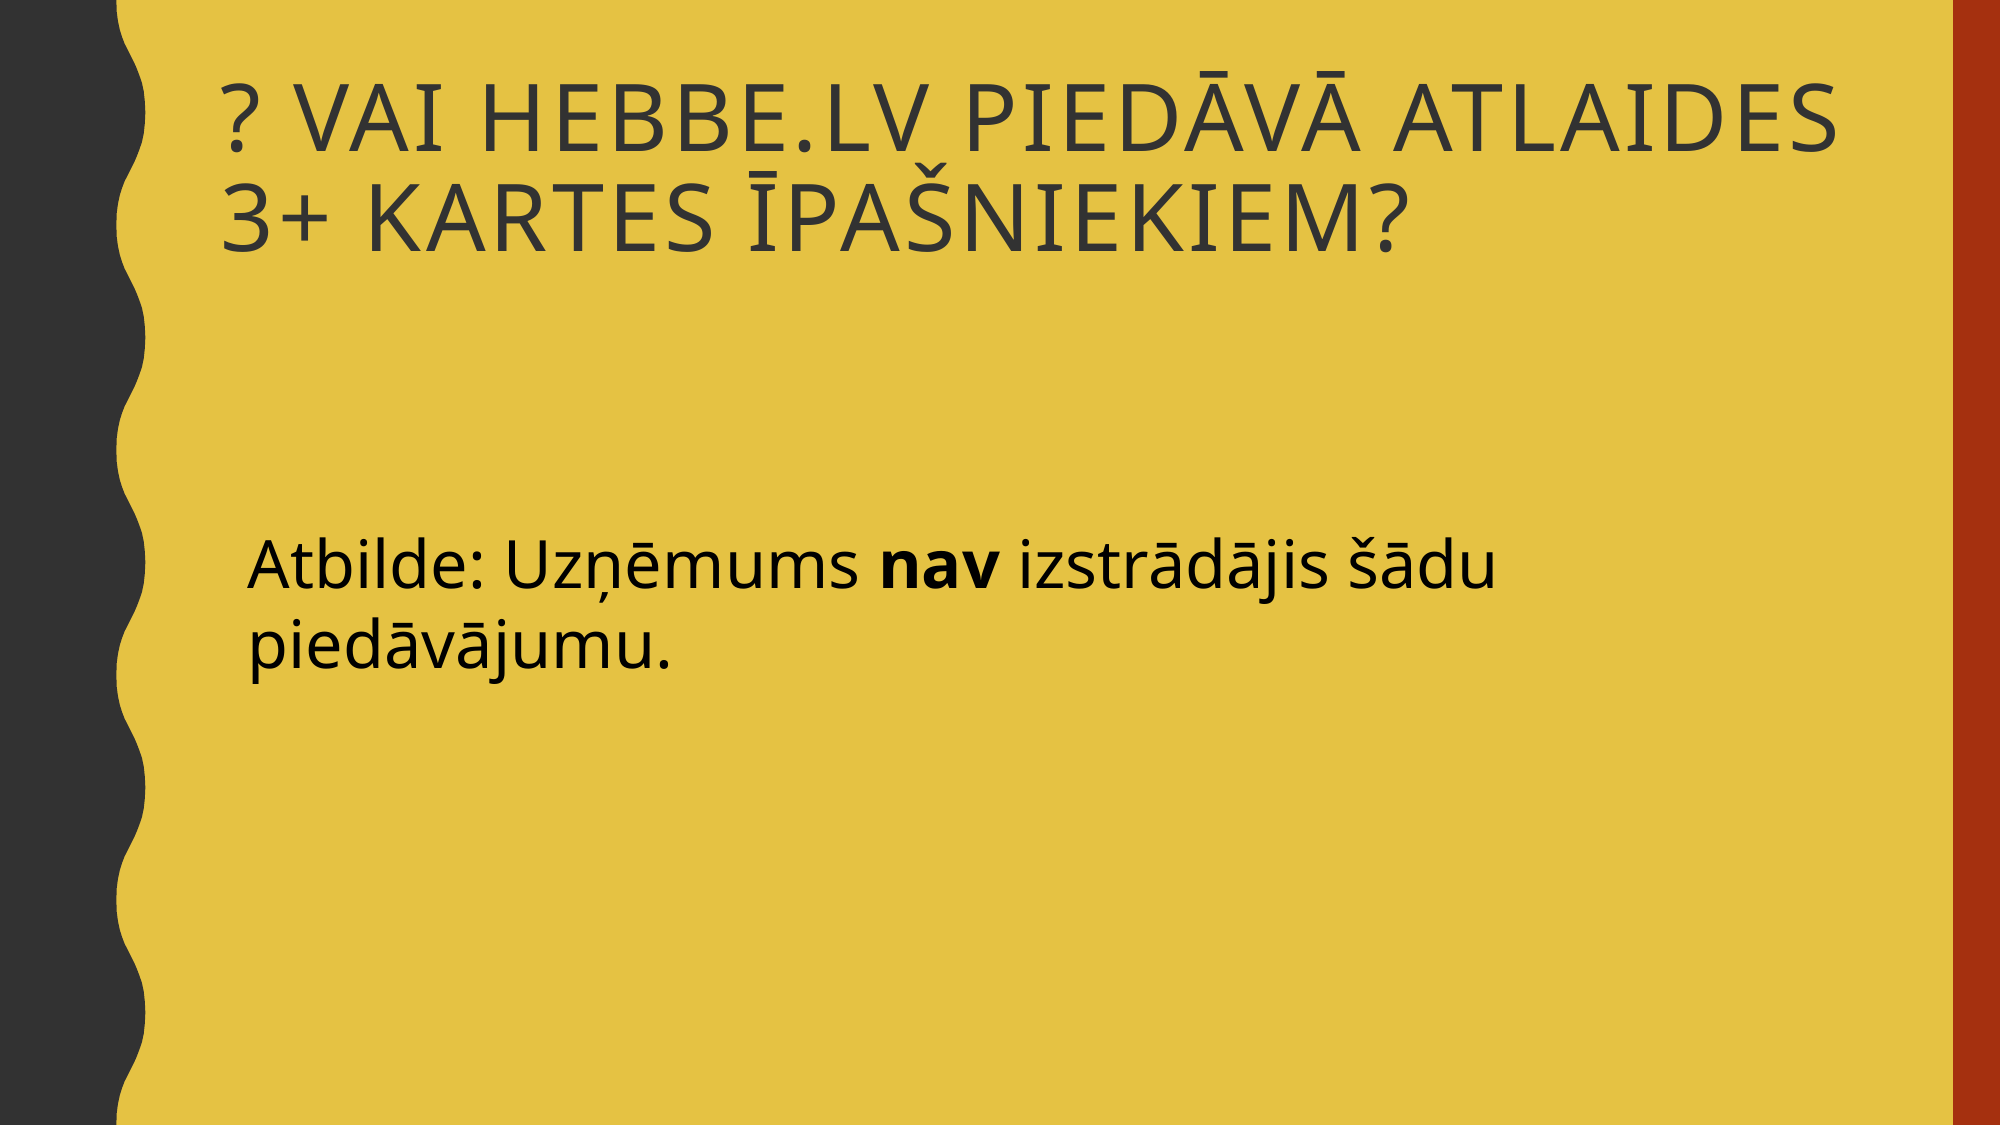

# ? Vai hebbe.lv piedāvā atlaides 3+ kartes īpašniekiem?
Atbilde: Uzņēmums nav izstrādājis šādu piedāvājumu.